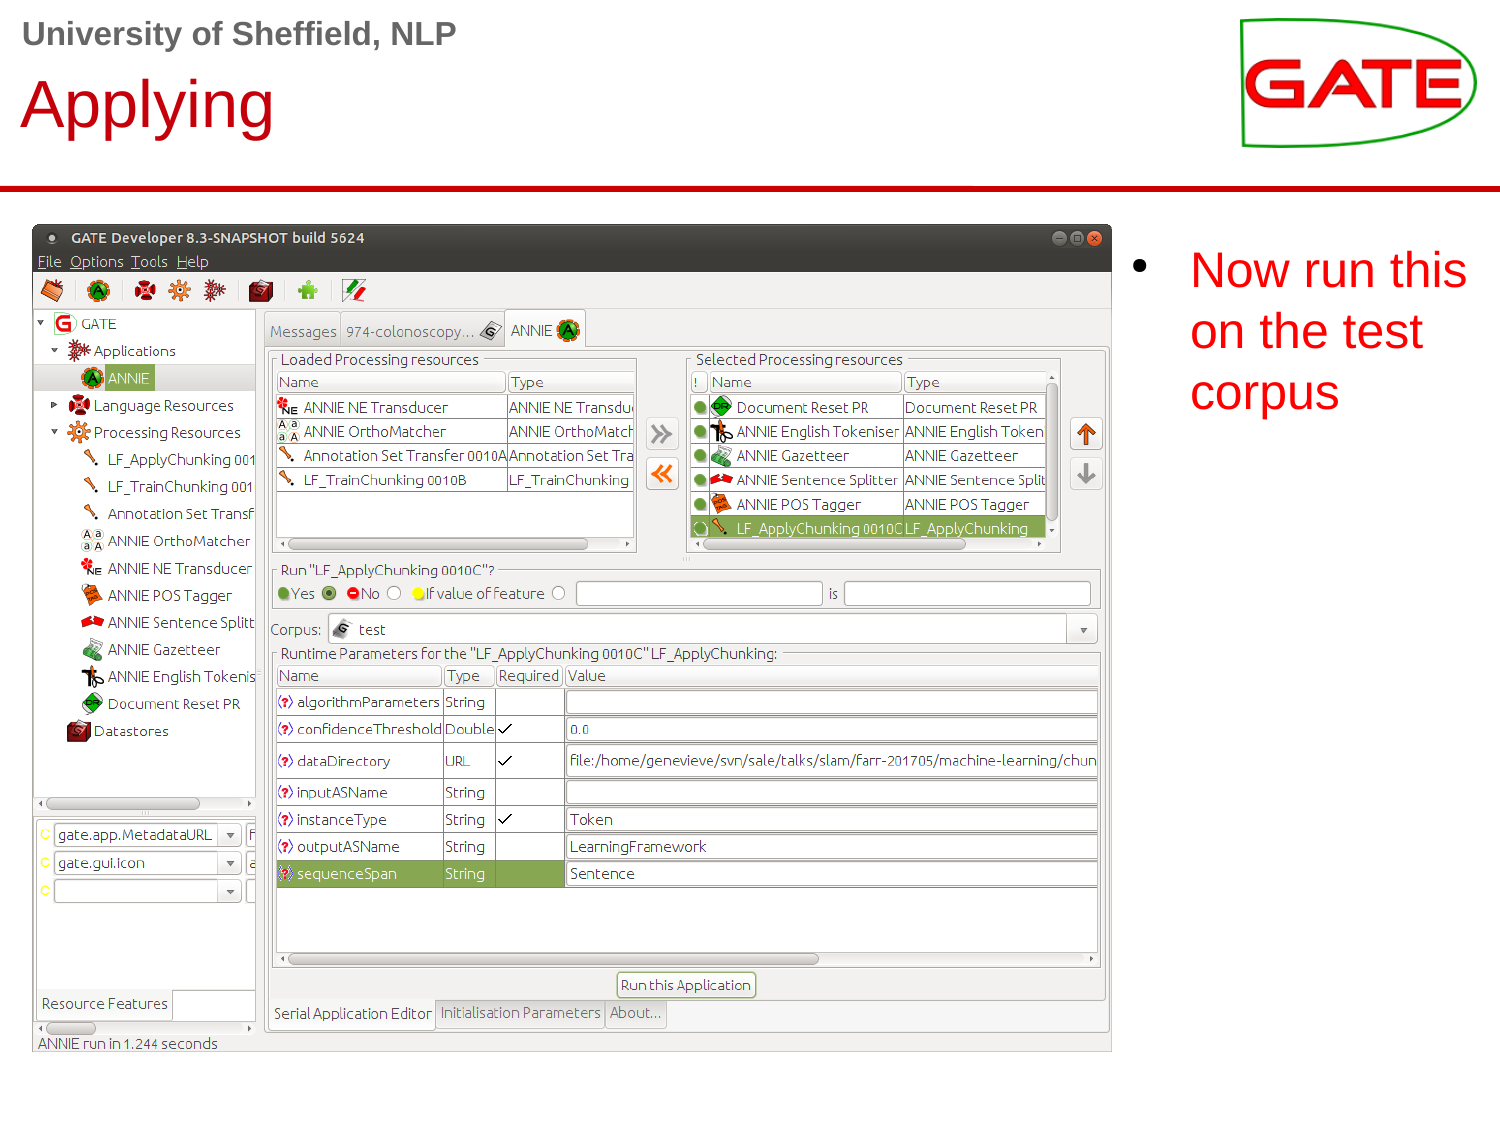

# Applying
Now run this on the test corpus